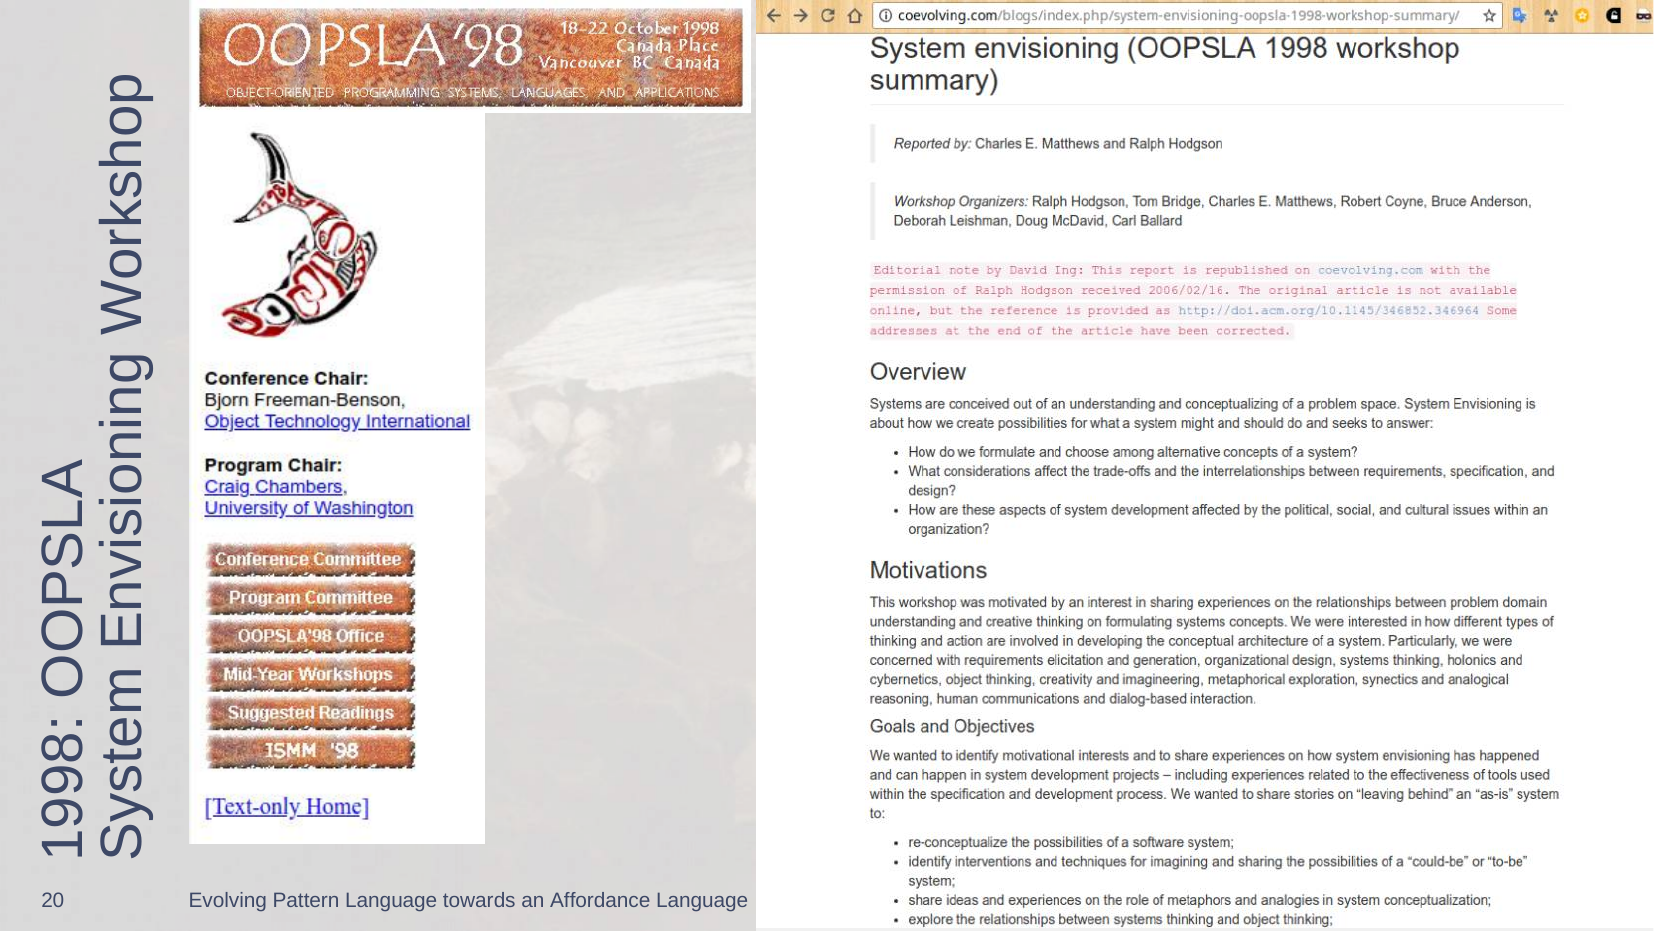

# 1998: OOPSLA System Envisioning Workshop
Evolving Pattern Language towards an Affordance Language
May 2018
20